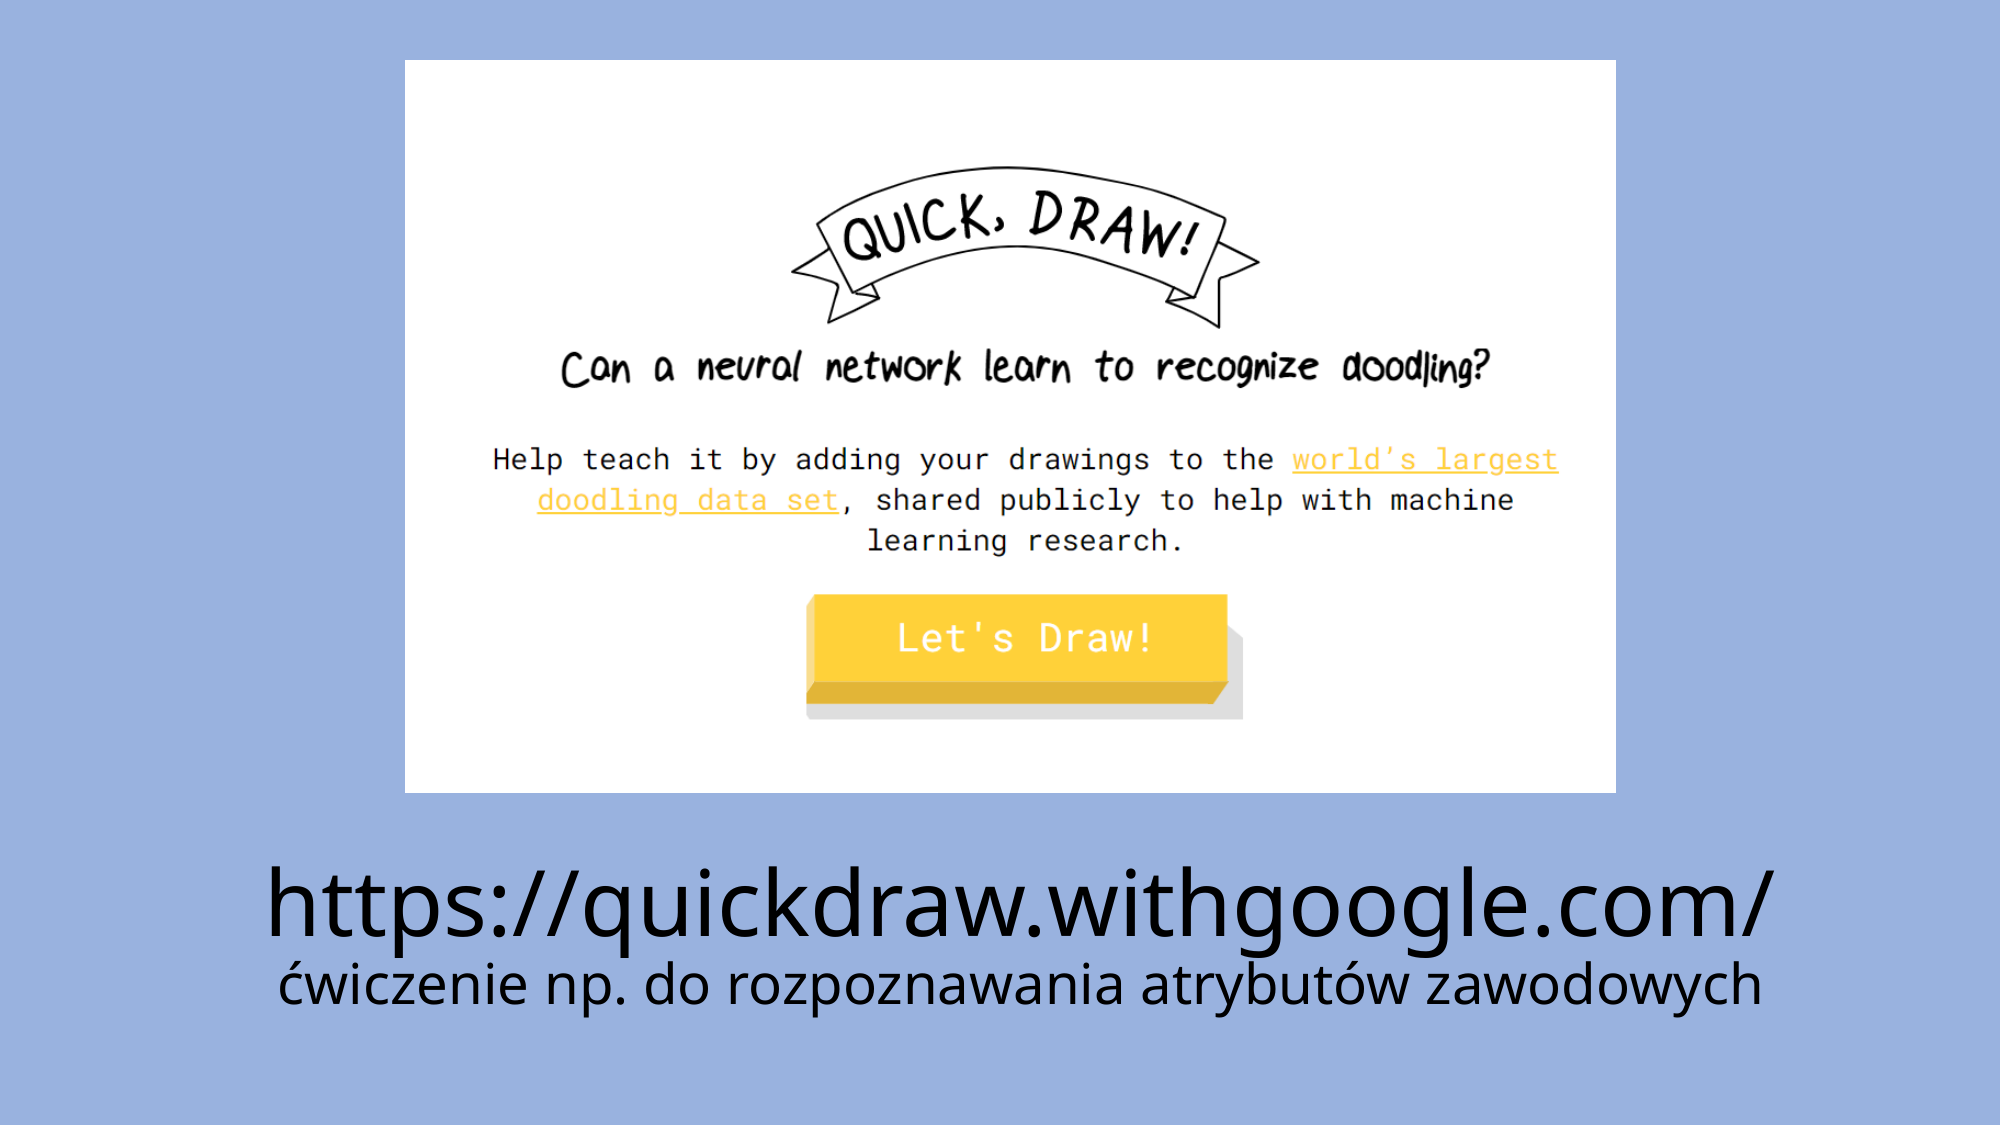

# https://quickdraw.withgoogle.com/ ćwiczenie np. do rozpoznawania atrybutów zawodowych